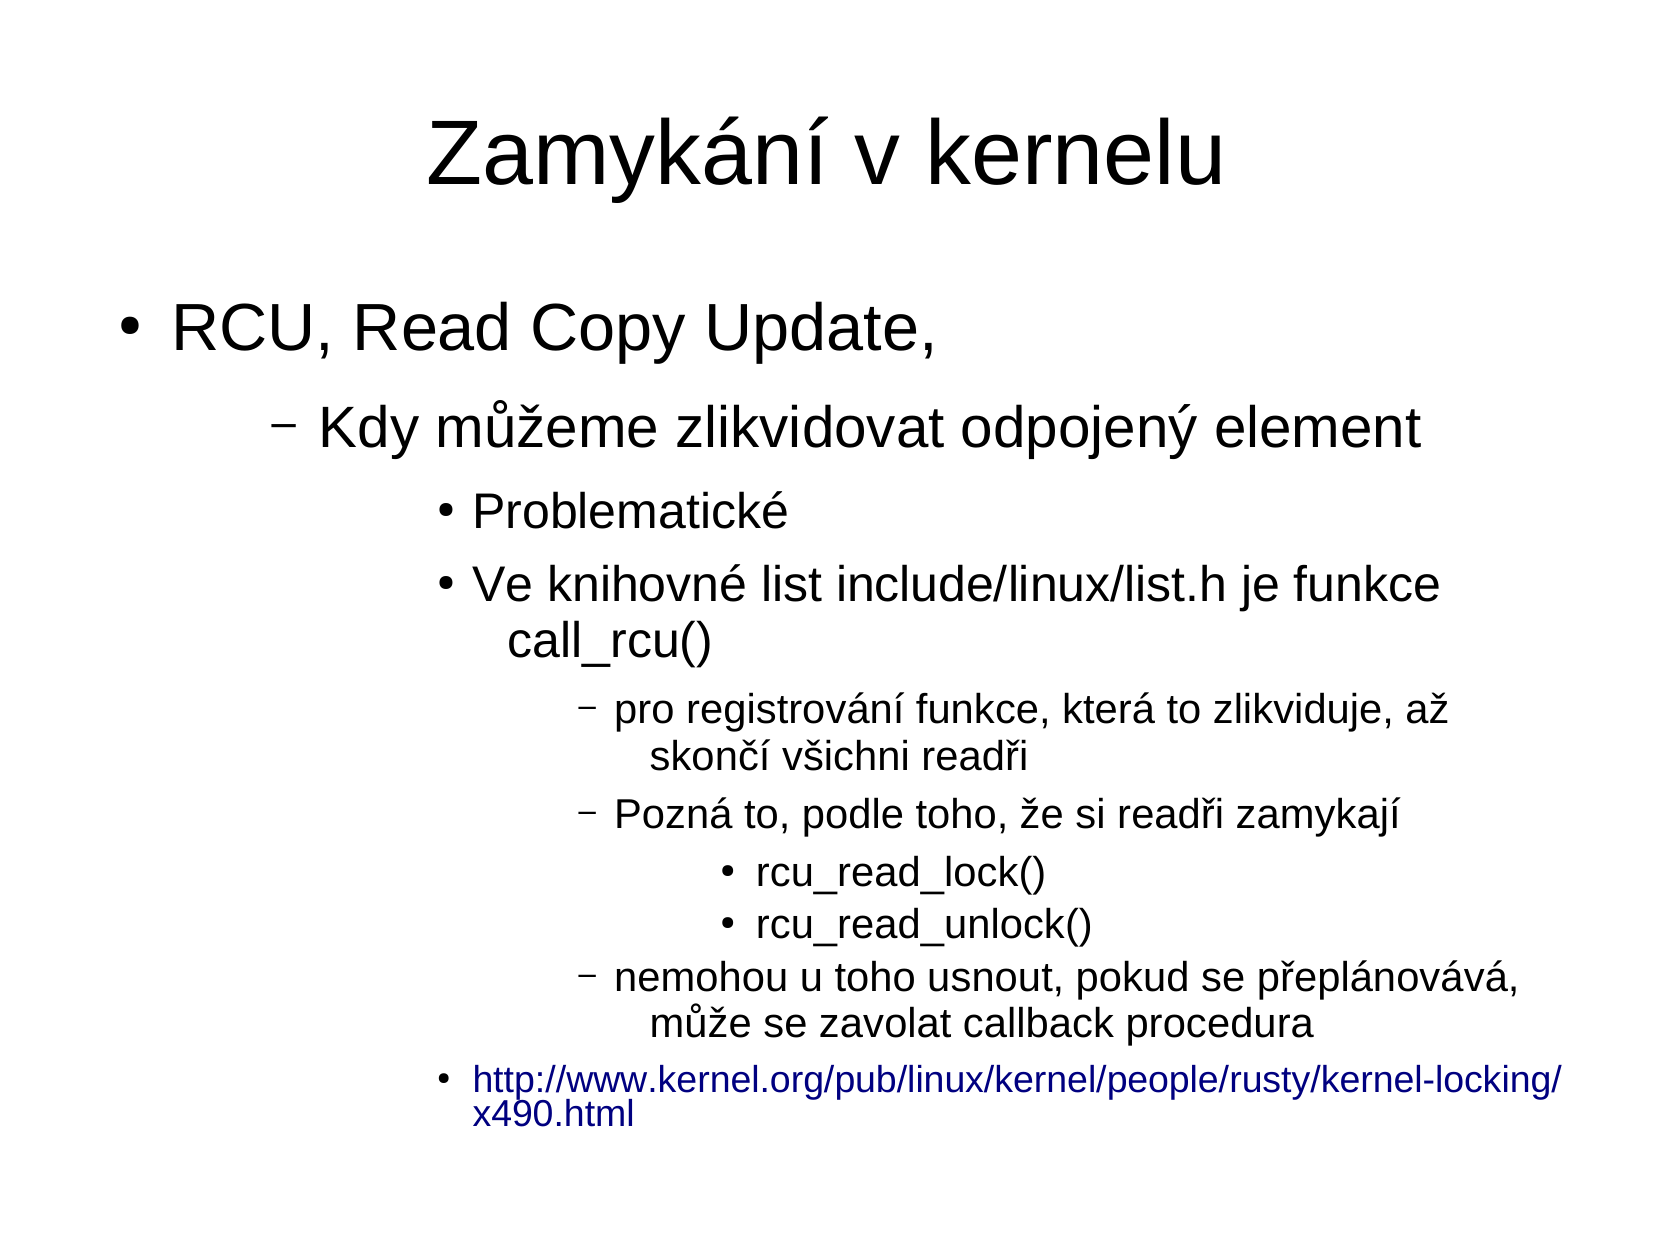

# Zamykání v kernelu
RCU, Read Copy Update,
Kdy můžeme zlikvidovat odpojený element
Problematické
Ve knihovné list include/linux/list.h je funkce call_rcu()
pro registrování funkce, která to zlikviduje, až skončí všichni readři
Pozná to, podle toho, že si readři zamykají
rcu_read_lock()
rcu_read_unlock()
nemohou u toho usnout, pokud se přeplánovává, může se zavolat callback procedura
http://www.kernel.org/pub/linux/kernel/people/rusty/kernel-locking/x490.html